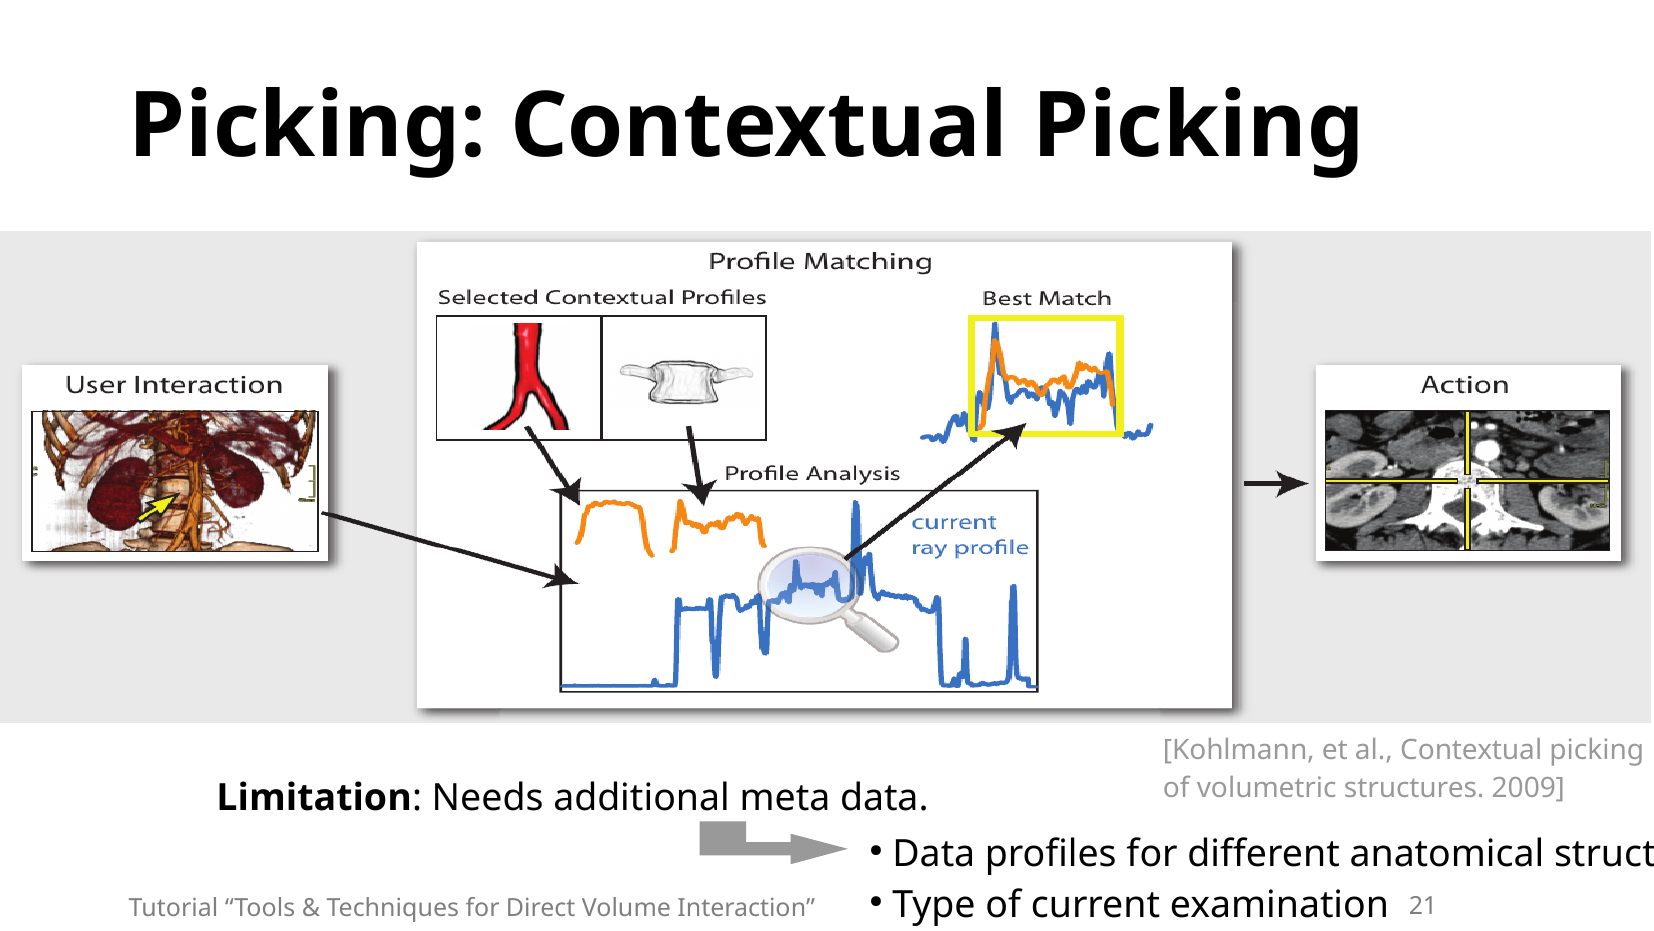

# Picking: Contextual Picking
[Kohlmann, et al., Contextual picking of volumetric structures. 2009]
Limitation: Needs additional meta data.
 Data profiles for different anatomical structures
 Type of current examination
21
Alexander Wiebel - Vortrag Fachhochschule Flensburg
2011-06-27